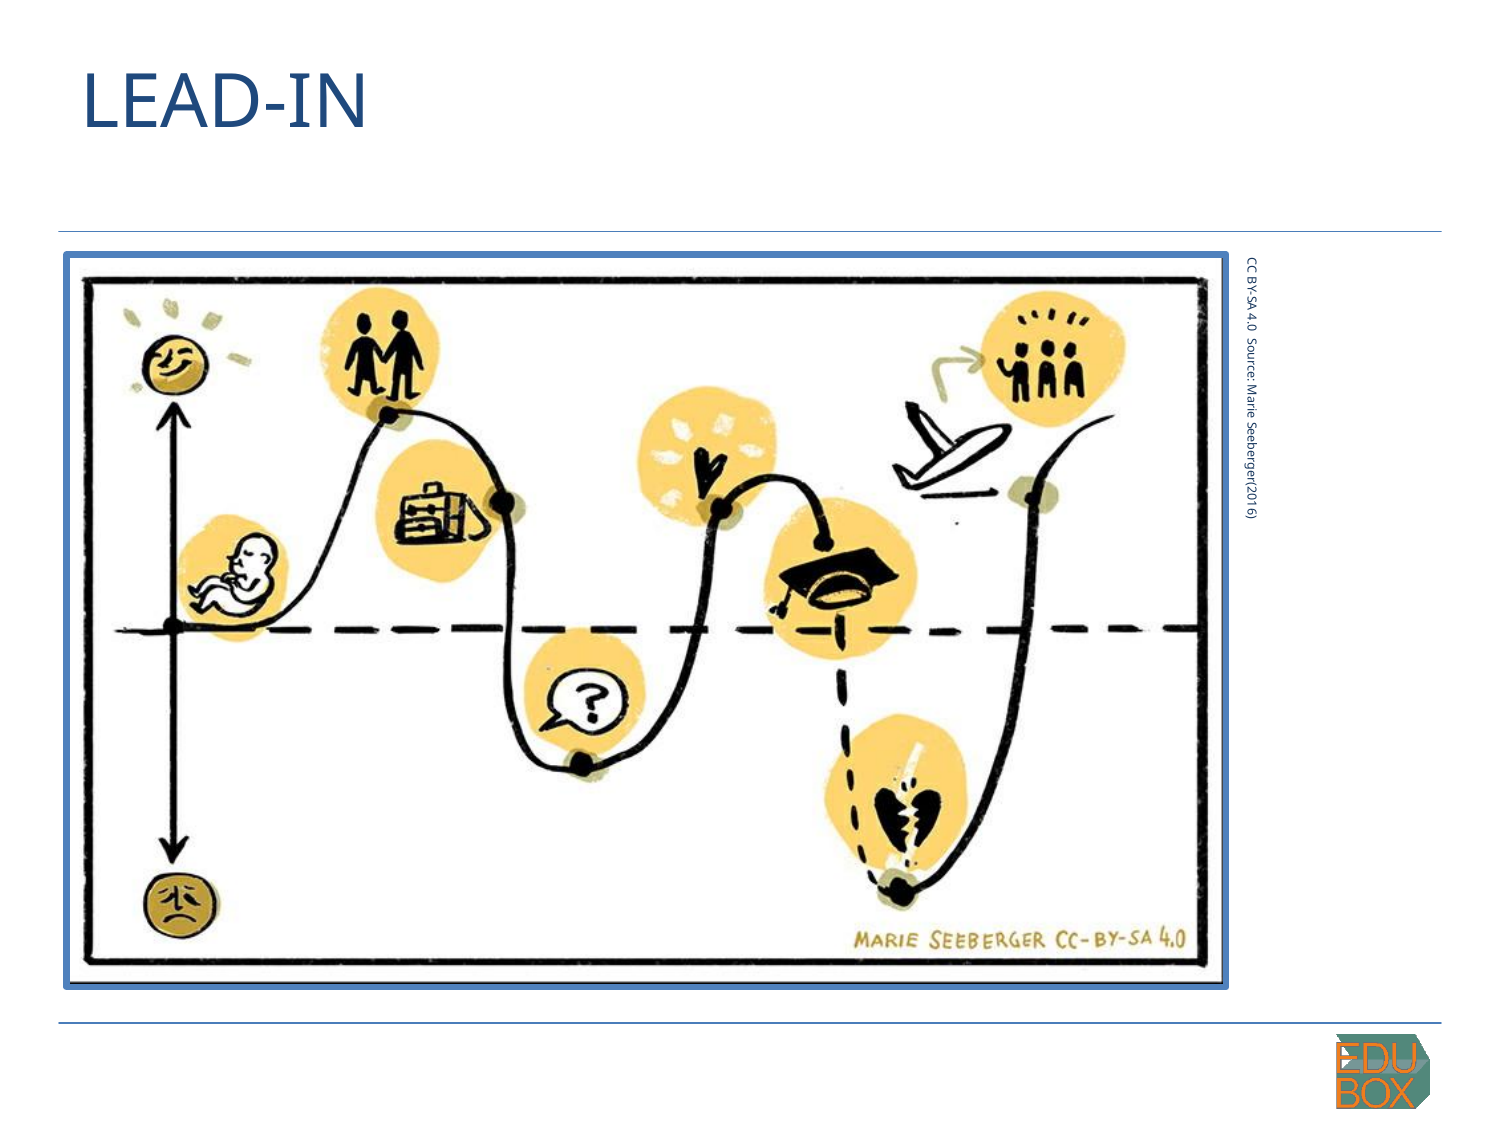

# LEAD-IN
CC BY-SA 4.0 „New York“ Source: Adelheid Iken (2010)
CC BY-SA 4.0 Source: Marie Seeberger(2016)